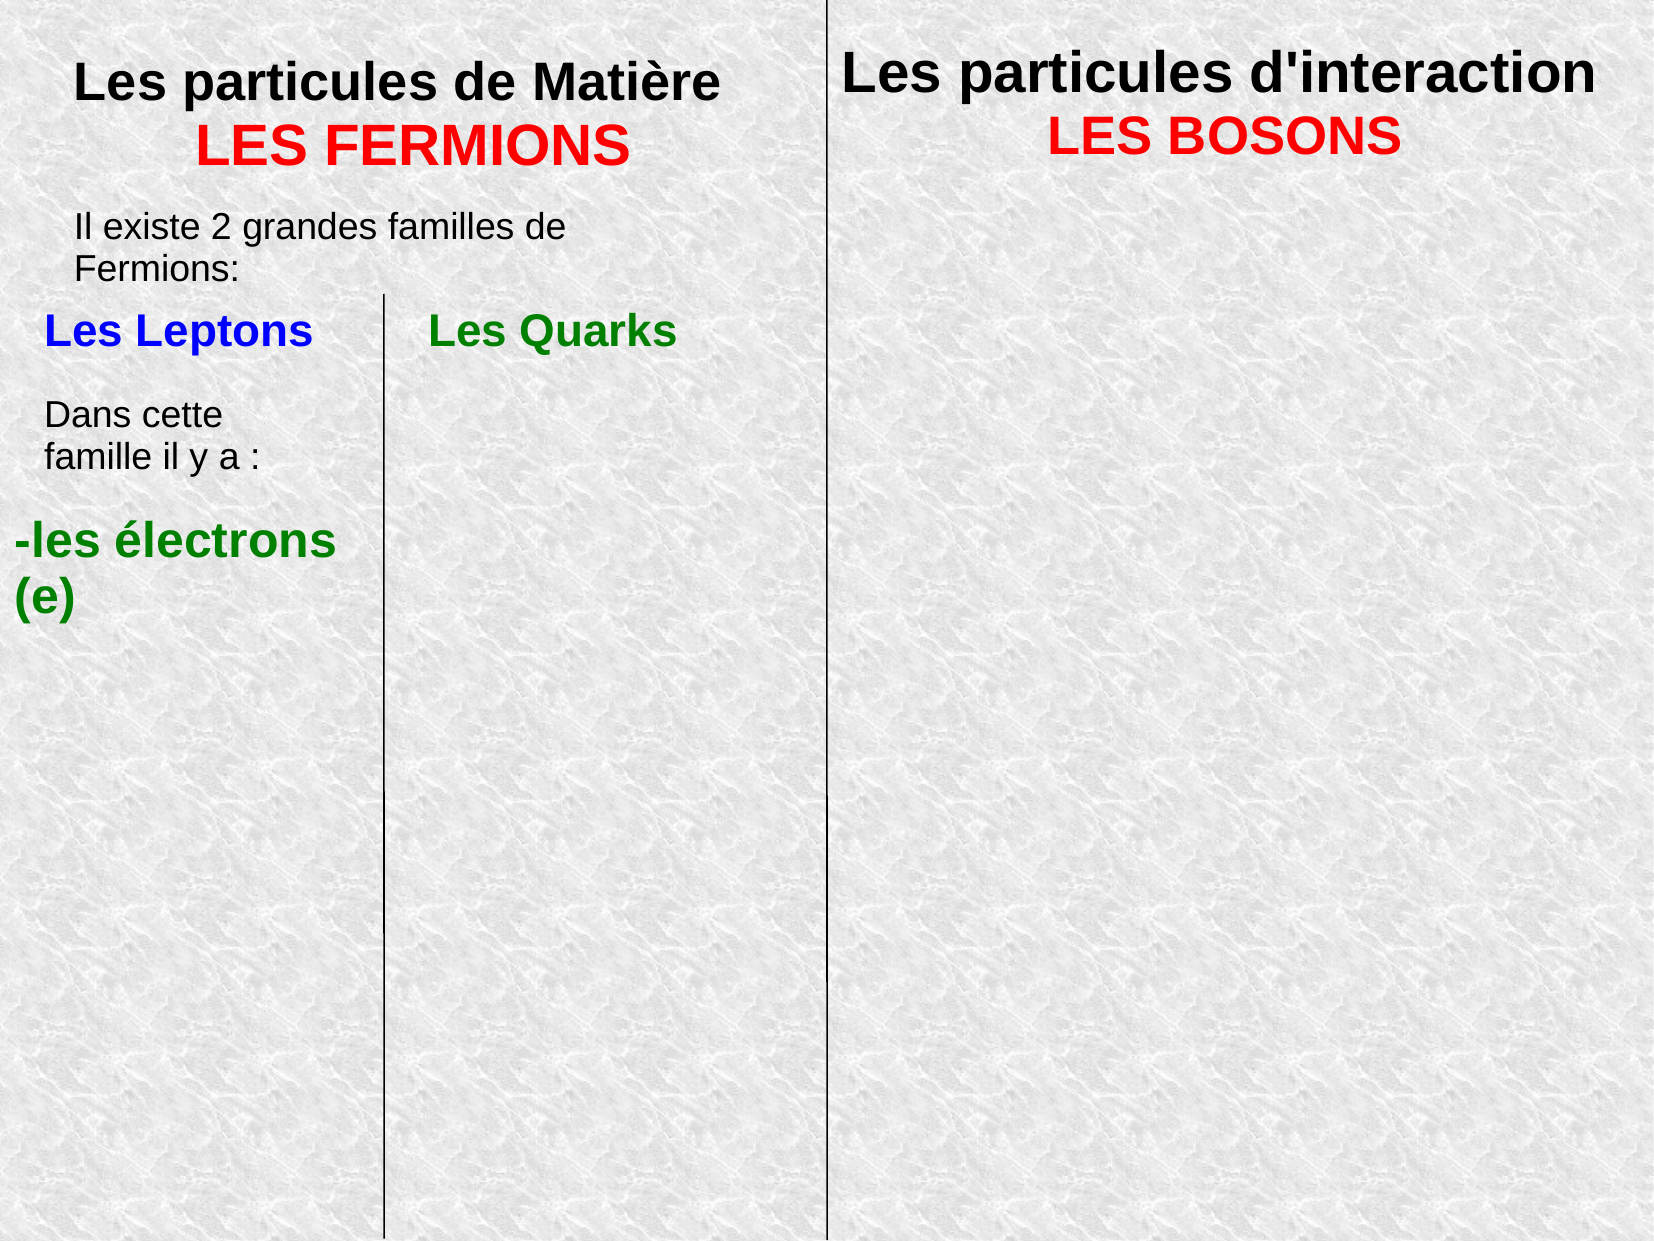

Les particules d'interaction
LES BOSONS
Les particules de Matière
LES FERMIONS
Il existe 2 grandes familles de Fermions:
Les Leptons
Les Quarks
Dans cette famille il y a :
-les électrons (e)